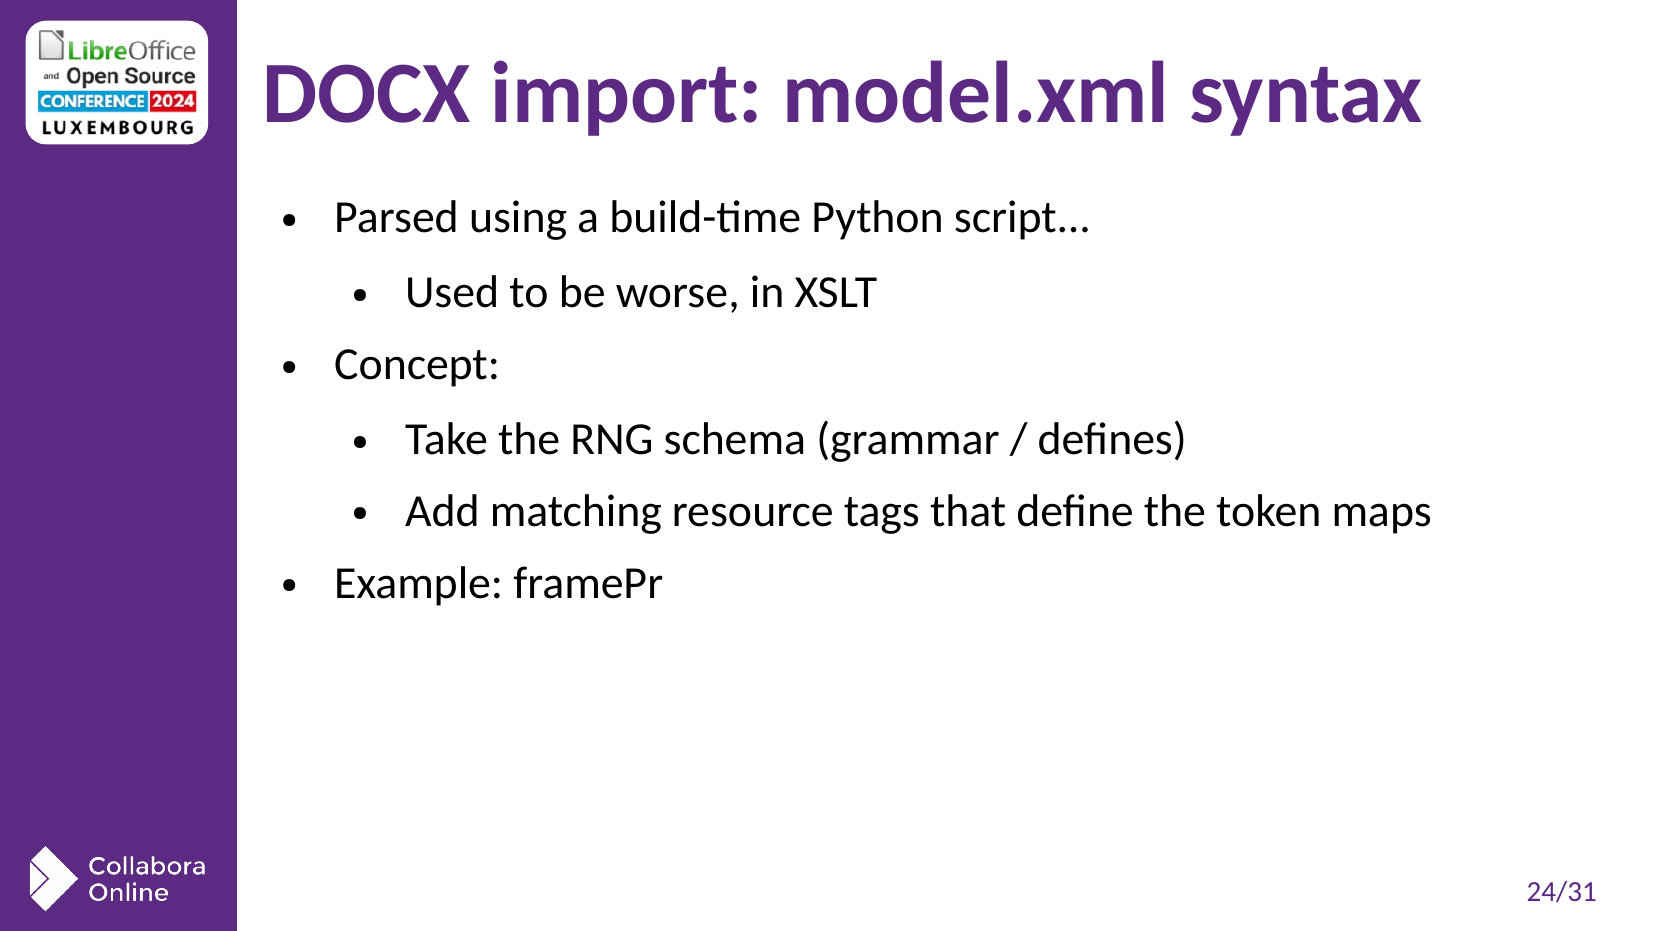

# DOCX import: model.xml syntax
Parsed using a build-time Python script...
Used to be worse, in XSLT
Concept:
Take the RNG schema (grammar / defines)
Add matching resource tags that define the token maps
Example: framePr
24